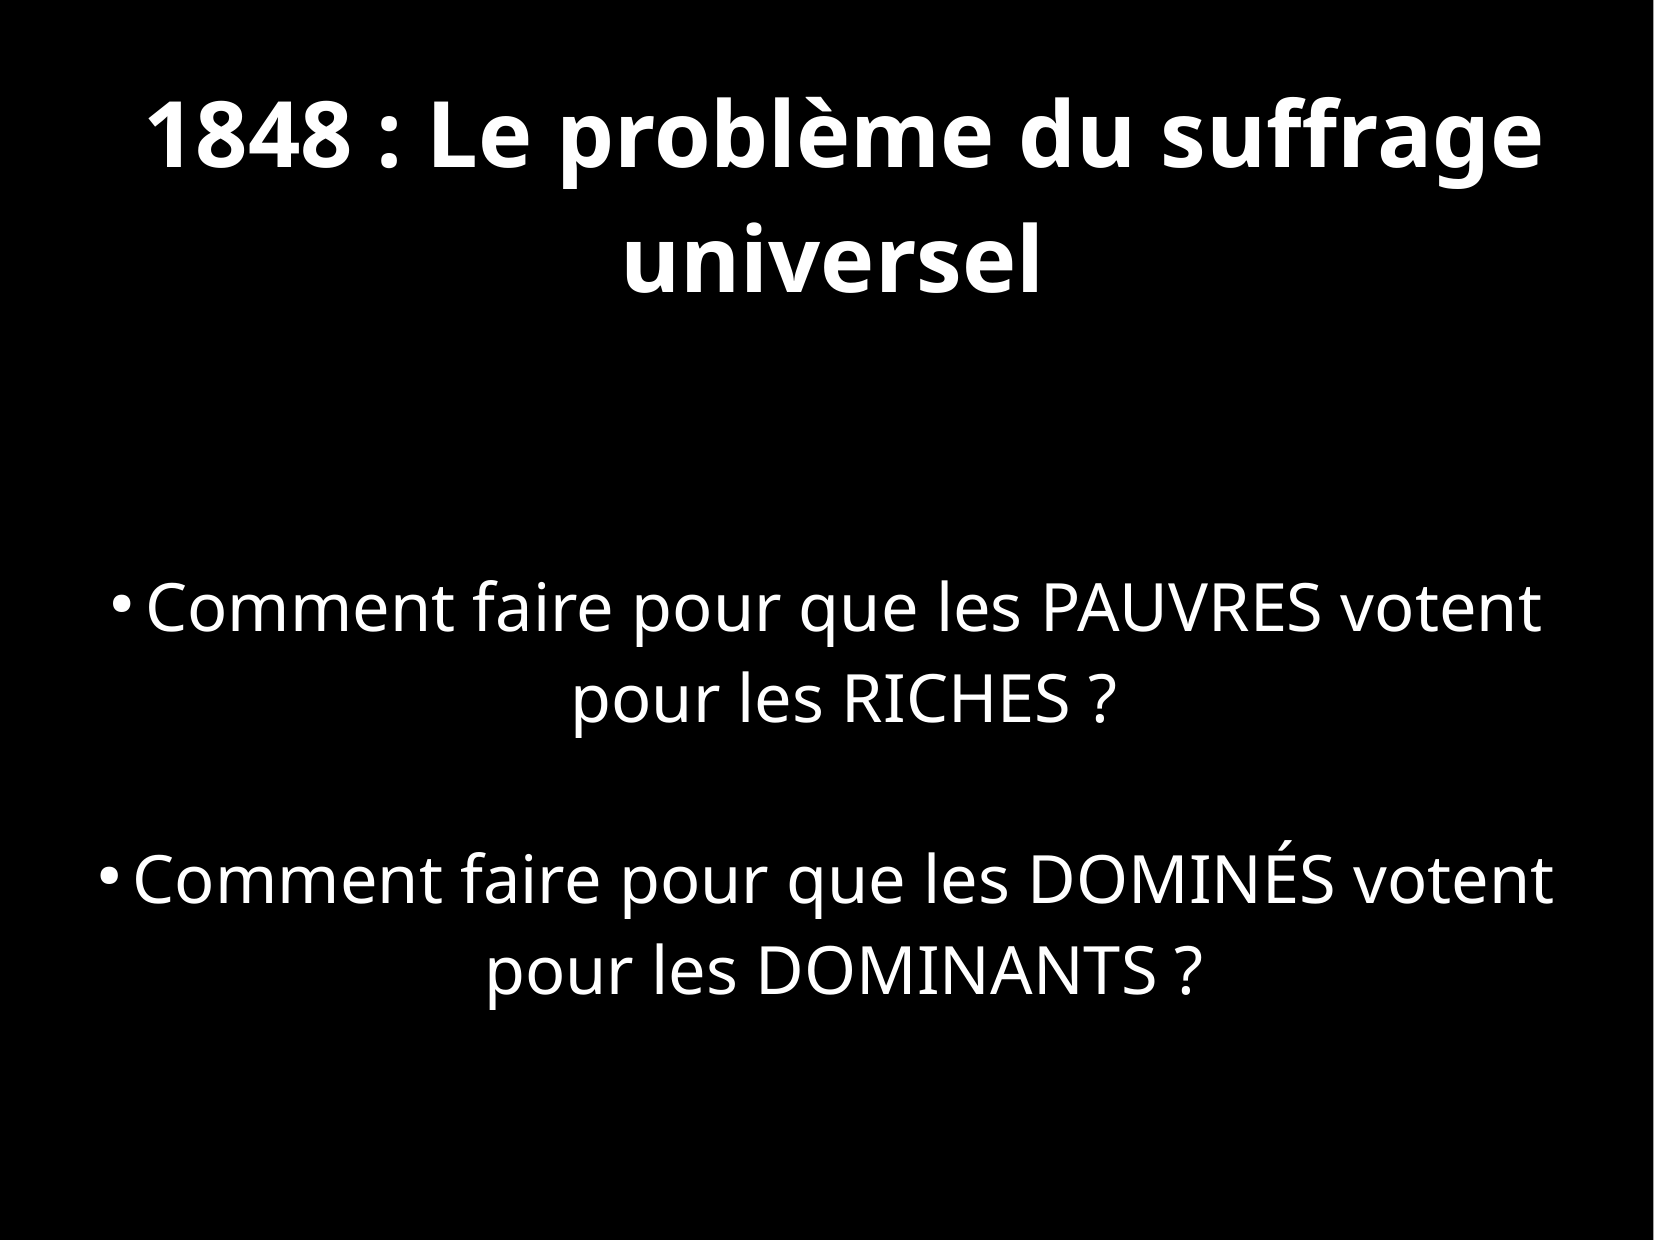

# 1848 : Le problème du suffrage universel
Comment faire pour que les PAUVRES votent pour les RICHES ?
Comment faire pour que les DOMINÉS votent pour les DOMINANTS ?